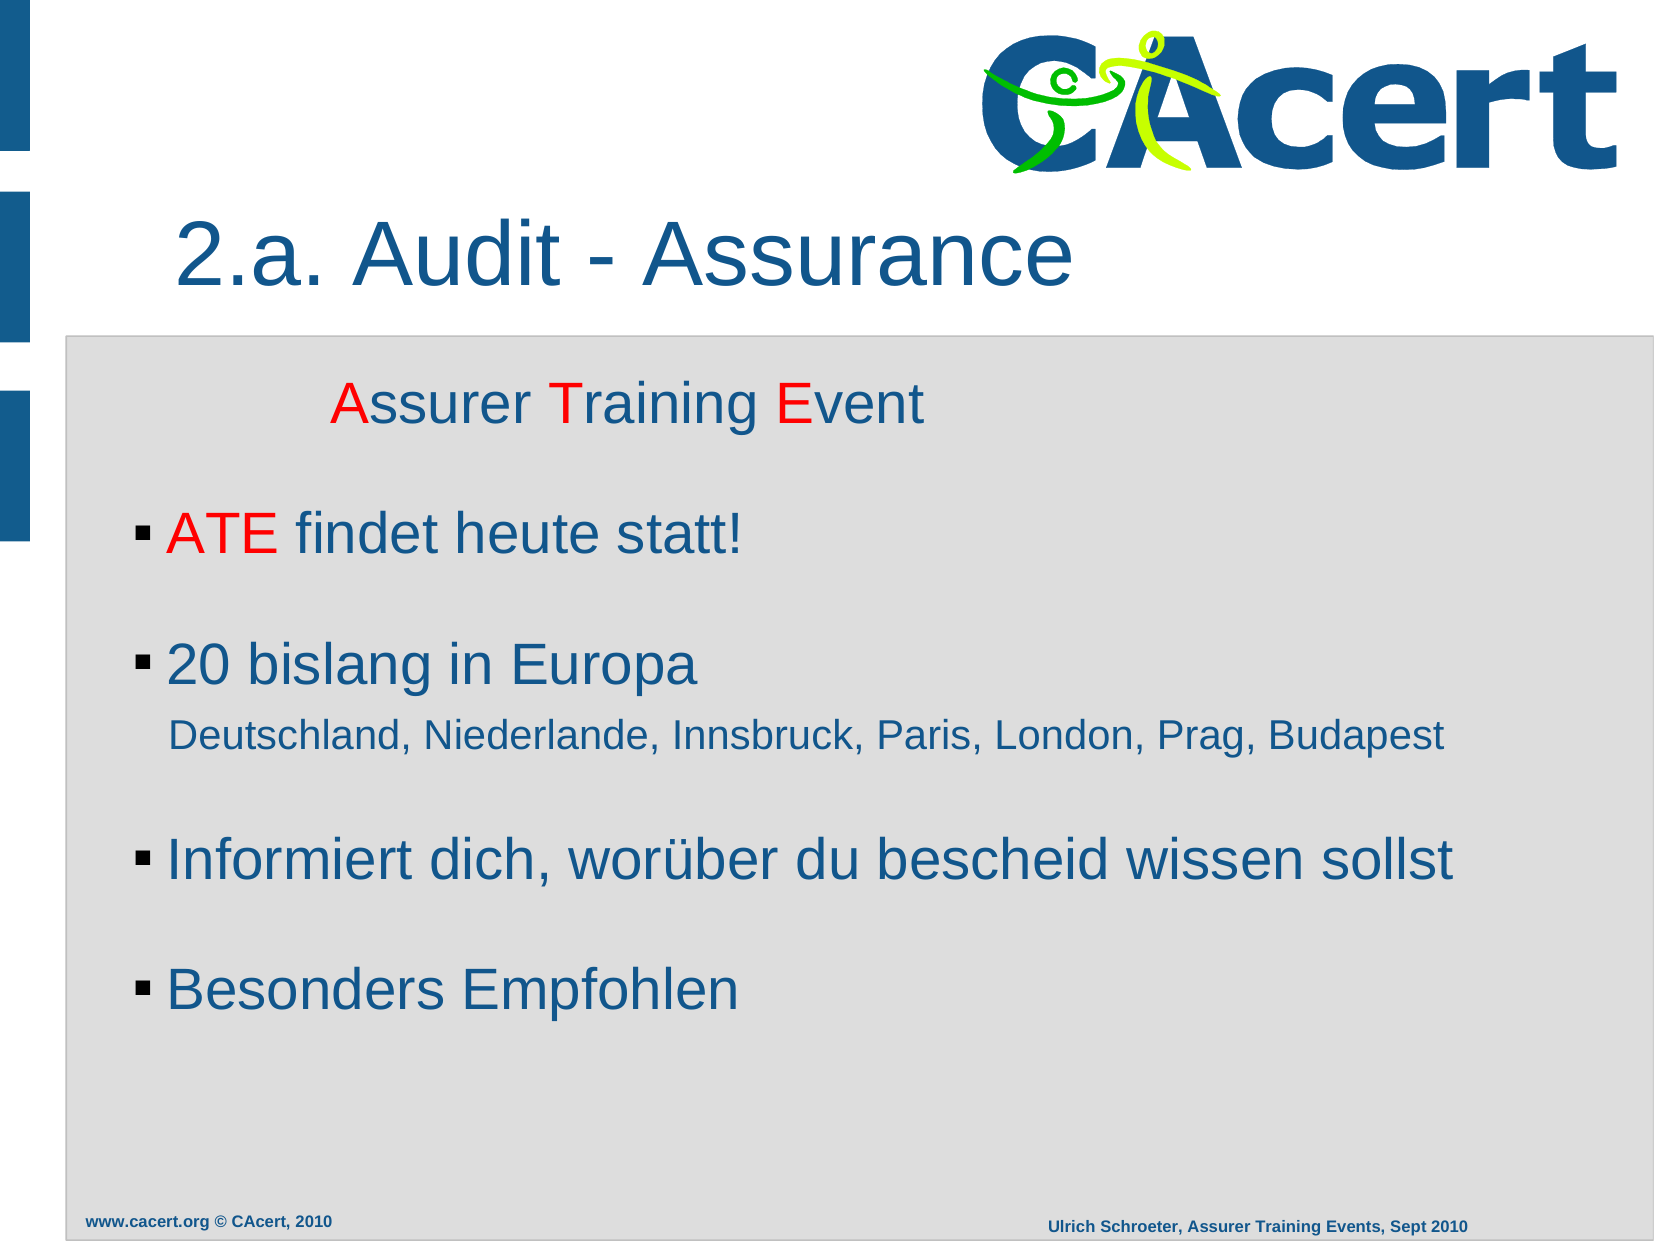

2.a. Audit - Assurance
 Assurer Training Event
 ATE findet heute statt!
 20 bislang in Europa
 Deutschland, Niederlande, Innsbruck, Paris, London, Prag, Budapest
 Informiert dich, worüber du bescheid wissen sollst
 Besonders Empfohlen